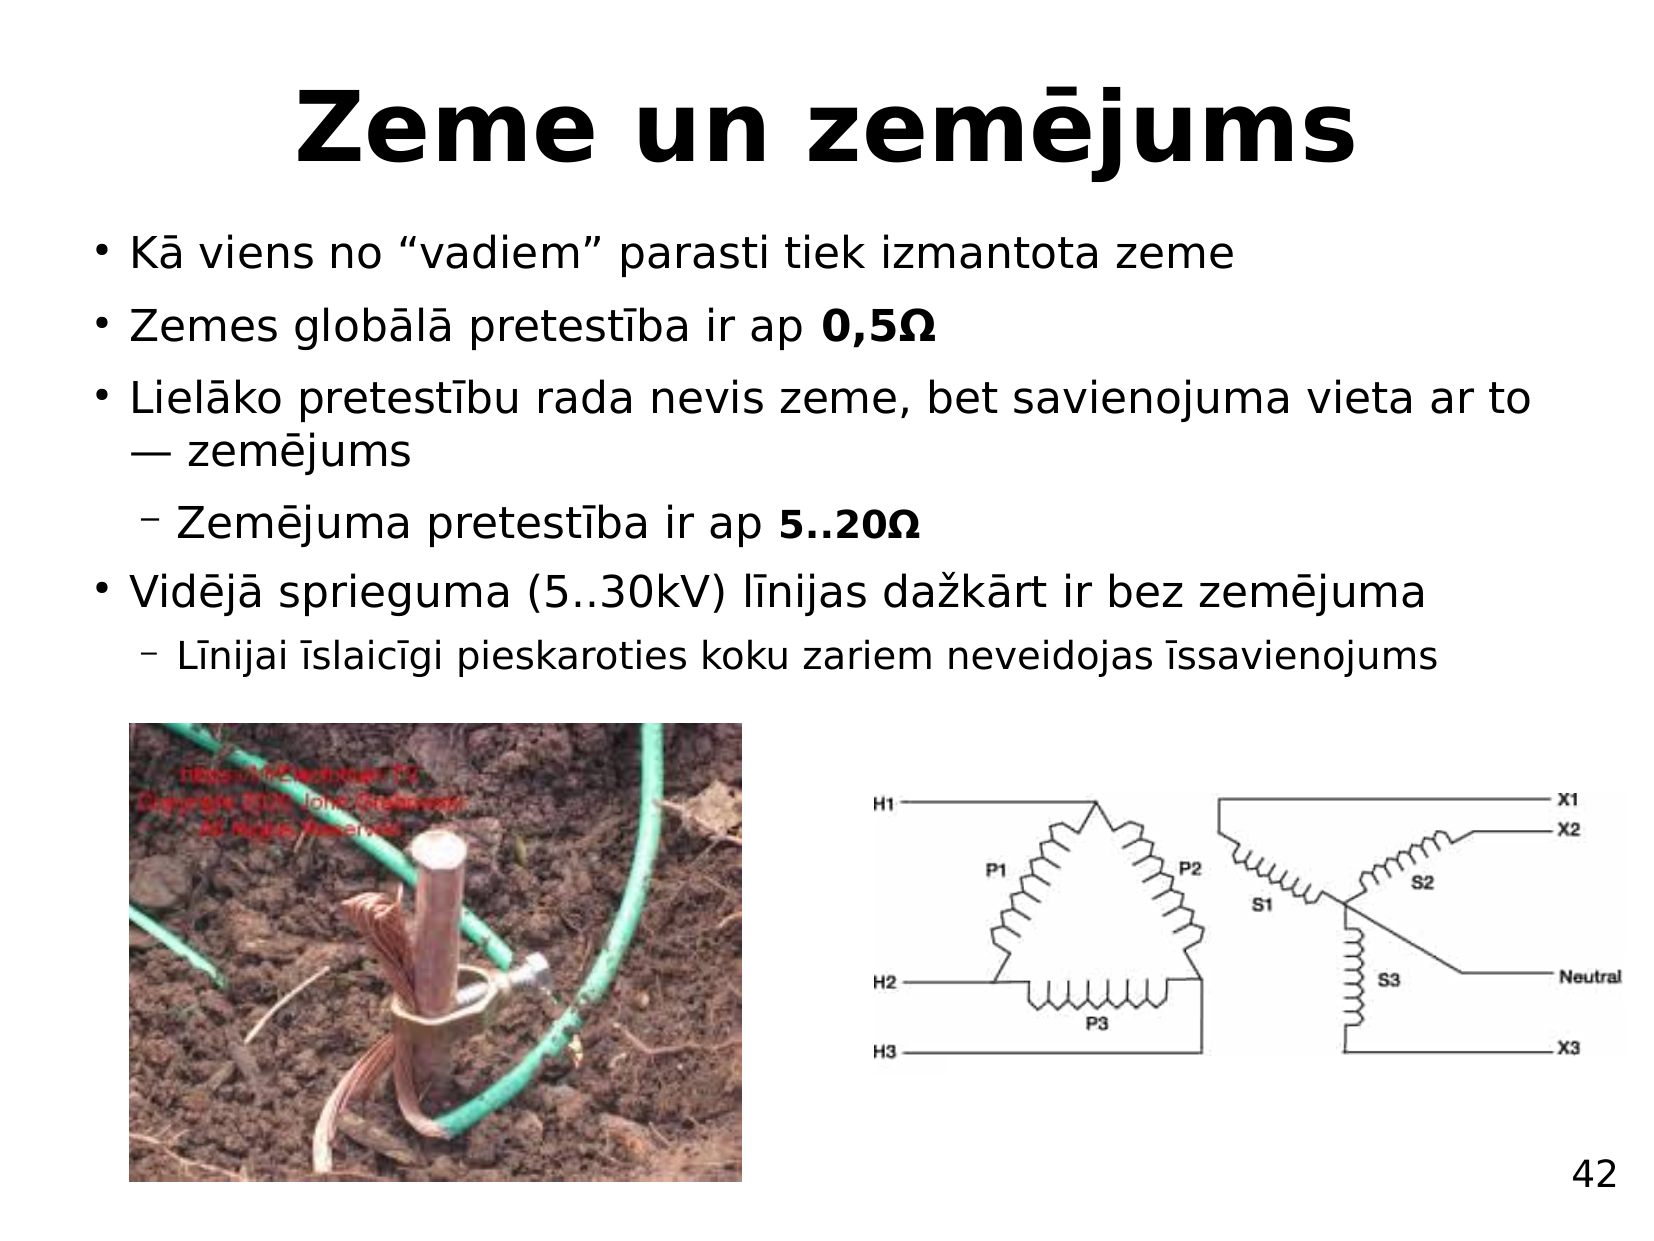

# Zeme un zemējums
Kā viens no “vadiem” parasti tiek izmantota zeme
Zemes globālā pretestība ir ap 0,5Ω
Lielāko pretestību rada nevis zeme, bet savienojuma vieta ar to — zemējums
Zemējuma pretestība ir ap 5..20Ω
Vidējā sprieguma (5..30kV) līnijas dažkārt ir bez zemējuma
Līnijai īslaicīgi pieskaroties koku zariem neveidojas īssavienojums